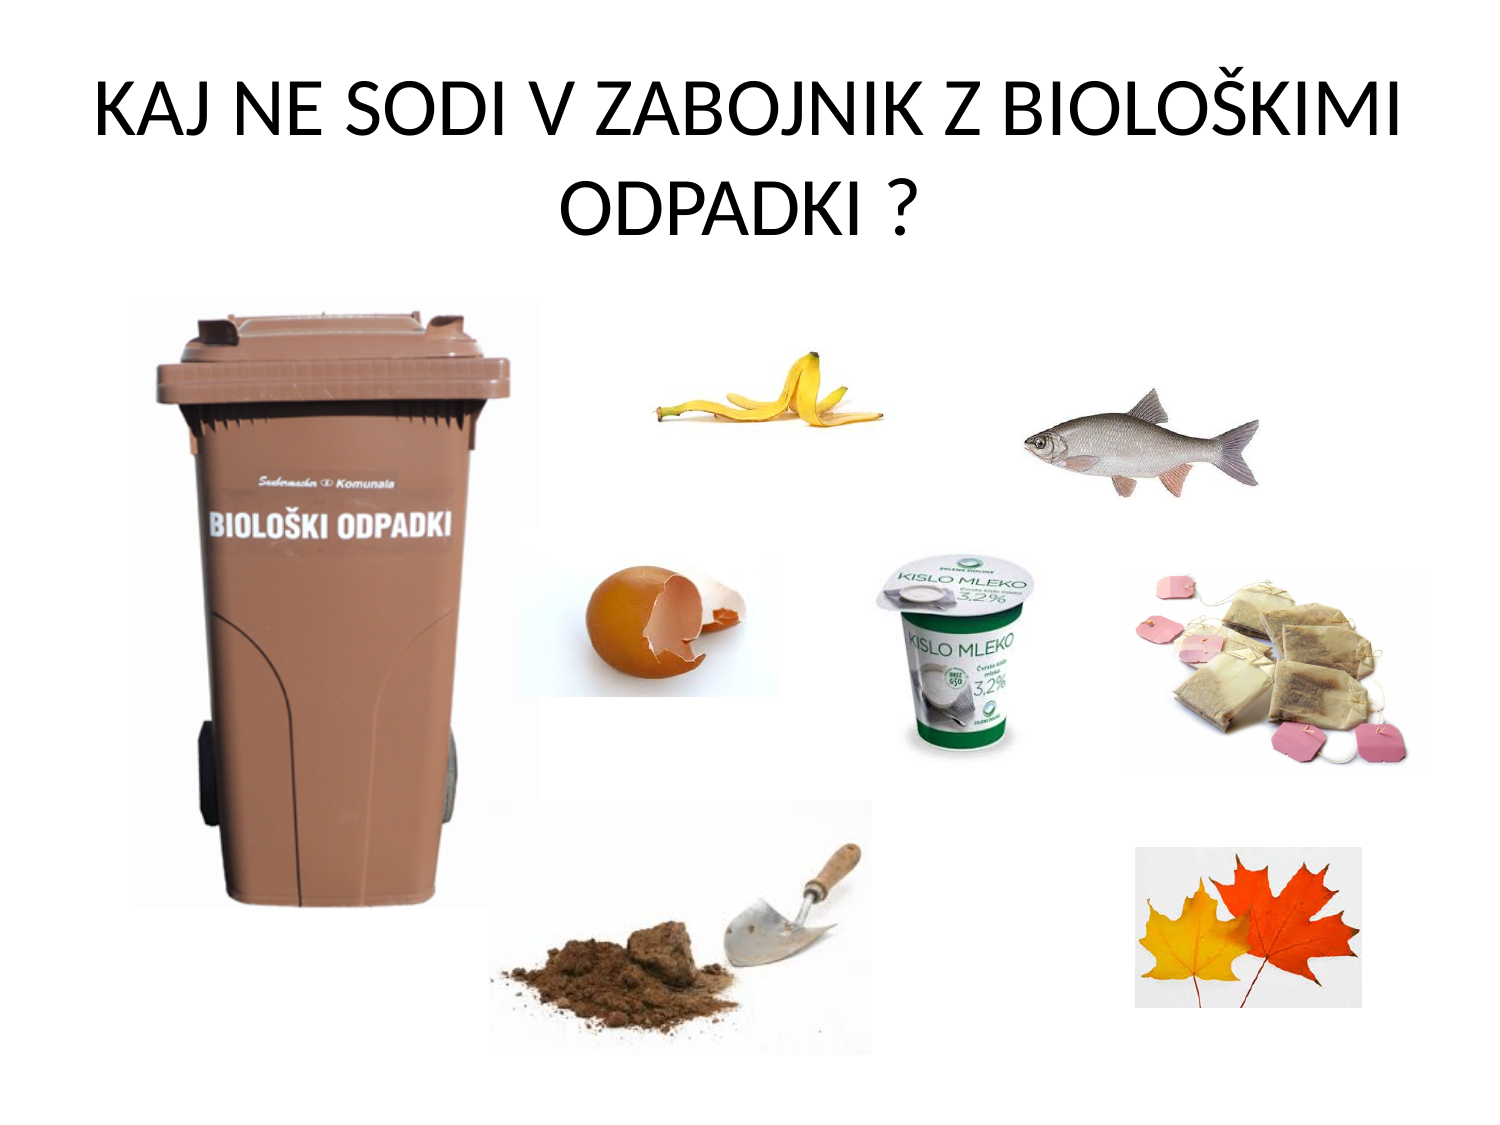

# KAJ NE SODI V ZABOJNIK Z BIOLOŠKIMI ODPADKI ?